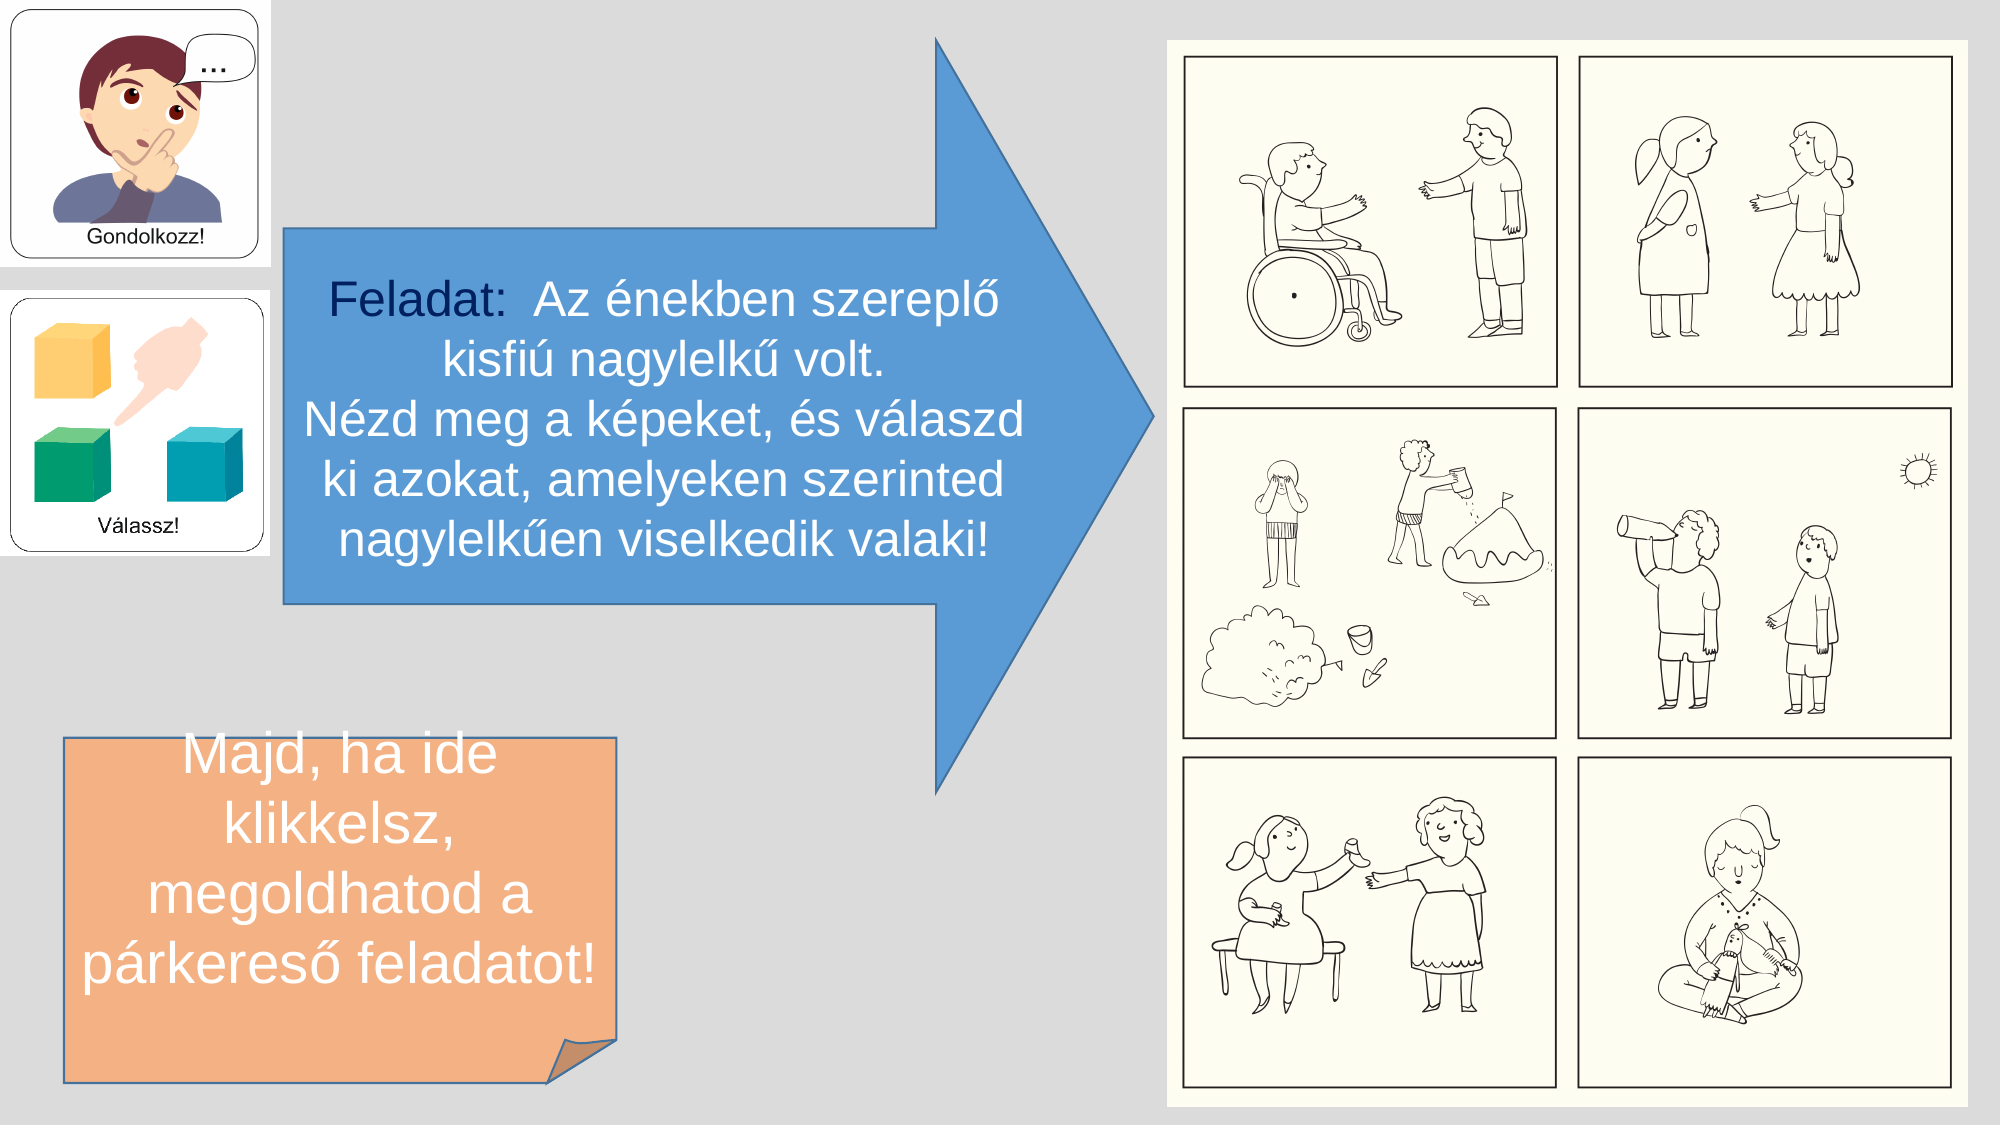

Feladat: Az énekben szereplő kisfiú nagylelkű volt.
Nézd meg a képeket, és válaszd ki azokat, amelyeken szerinted nagylelkűen viselkedik valaki!
Majd, ha ide klikkelsz, megoldhatod a párkereső feladatot!